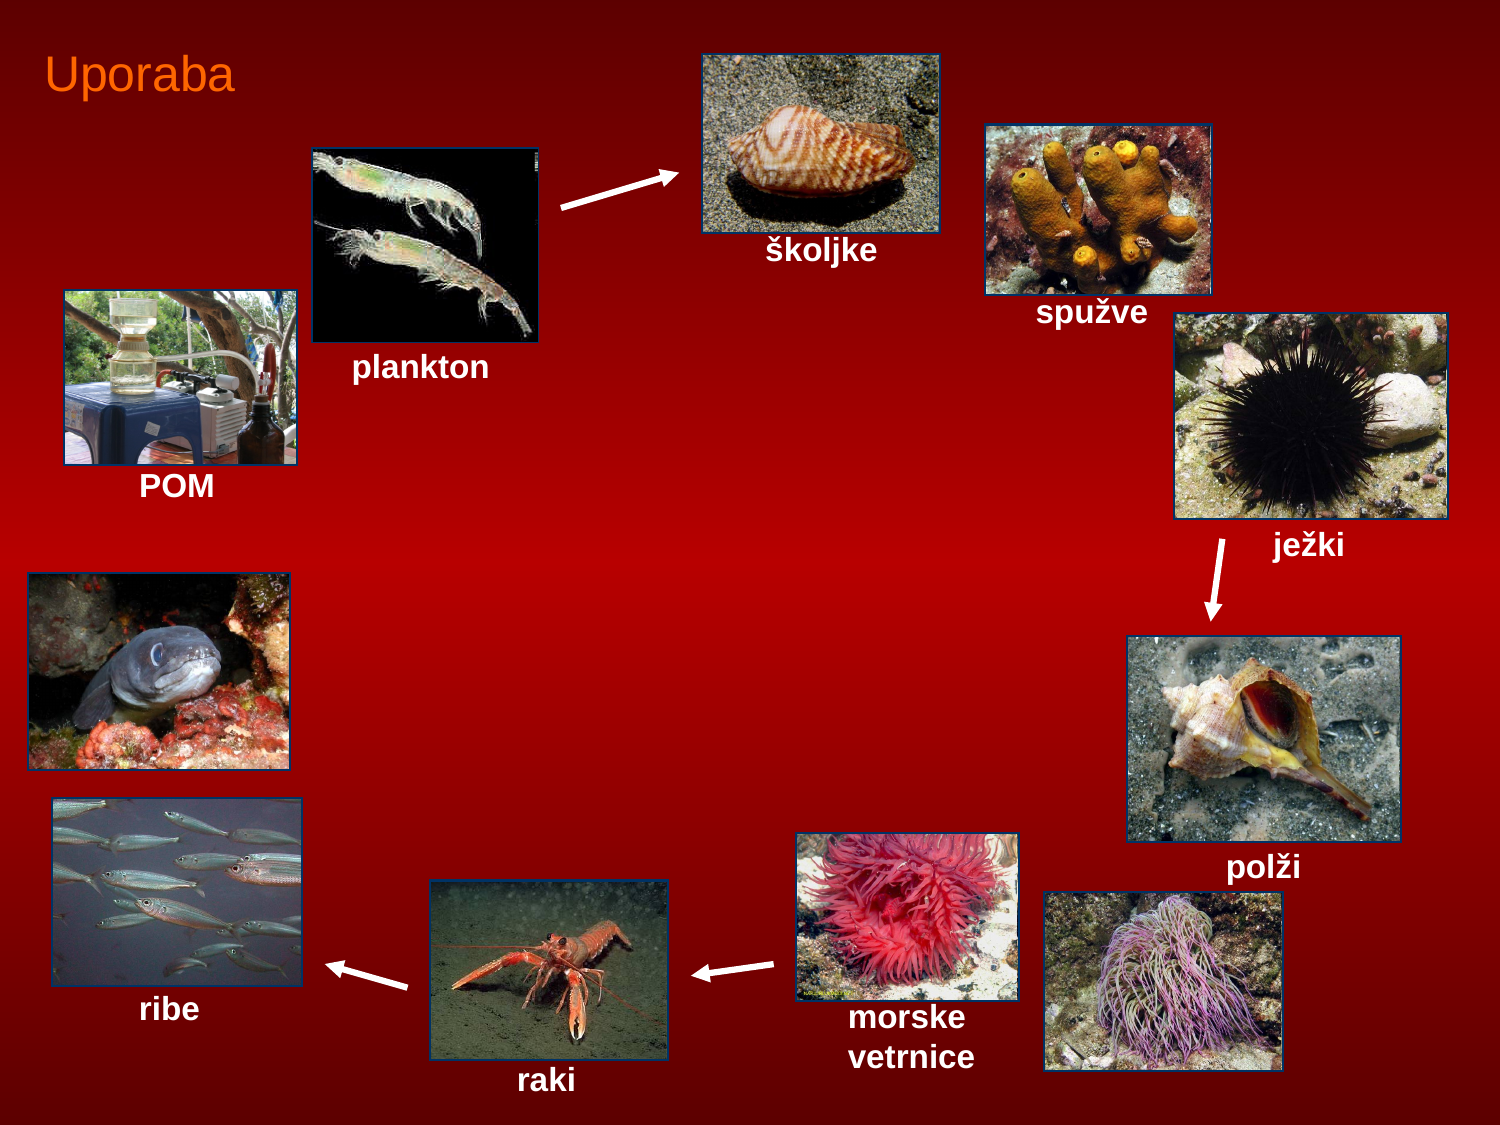

# Uporaba
školjke
spužve
plankton
POM
ježki
polži
ribe
morske
vetrnice
raki